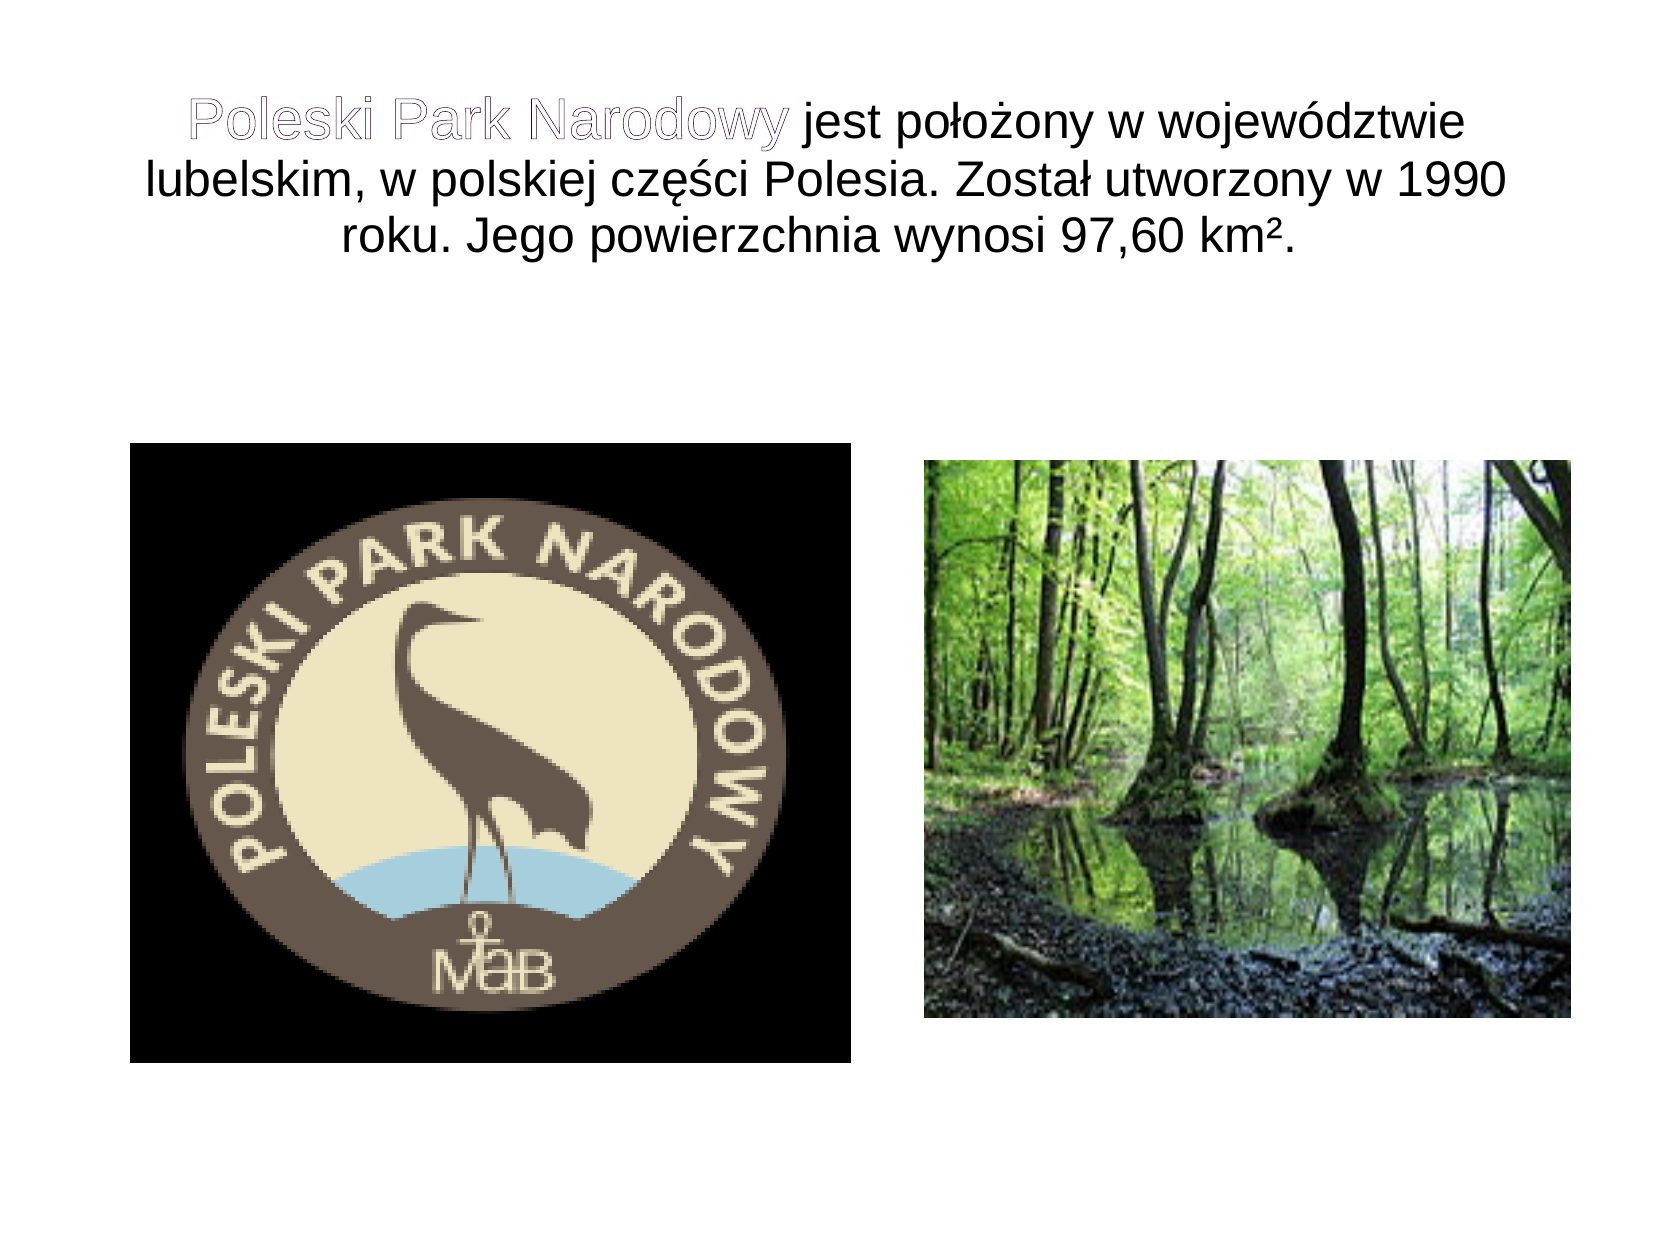

# Poleski Park Narodowy jest położony w województwie lubelskim, w polskiej części Polesia. Został utworzony w 1990 roku. Jego powierzchnia wynosi 97,60 km².